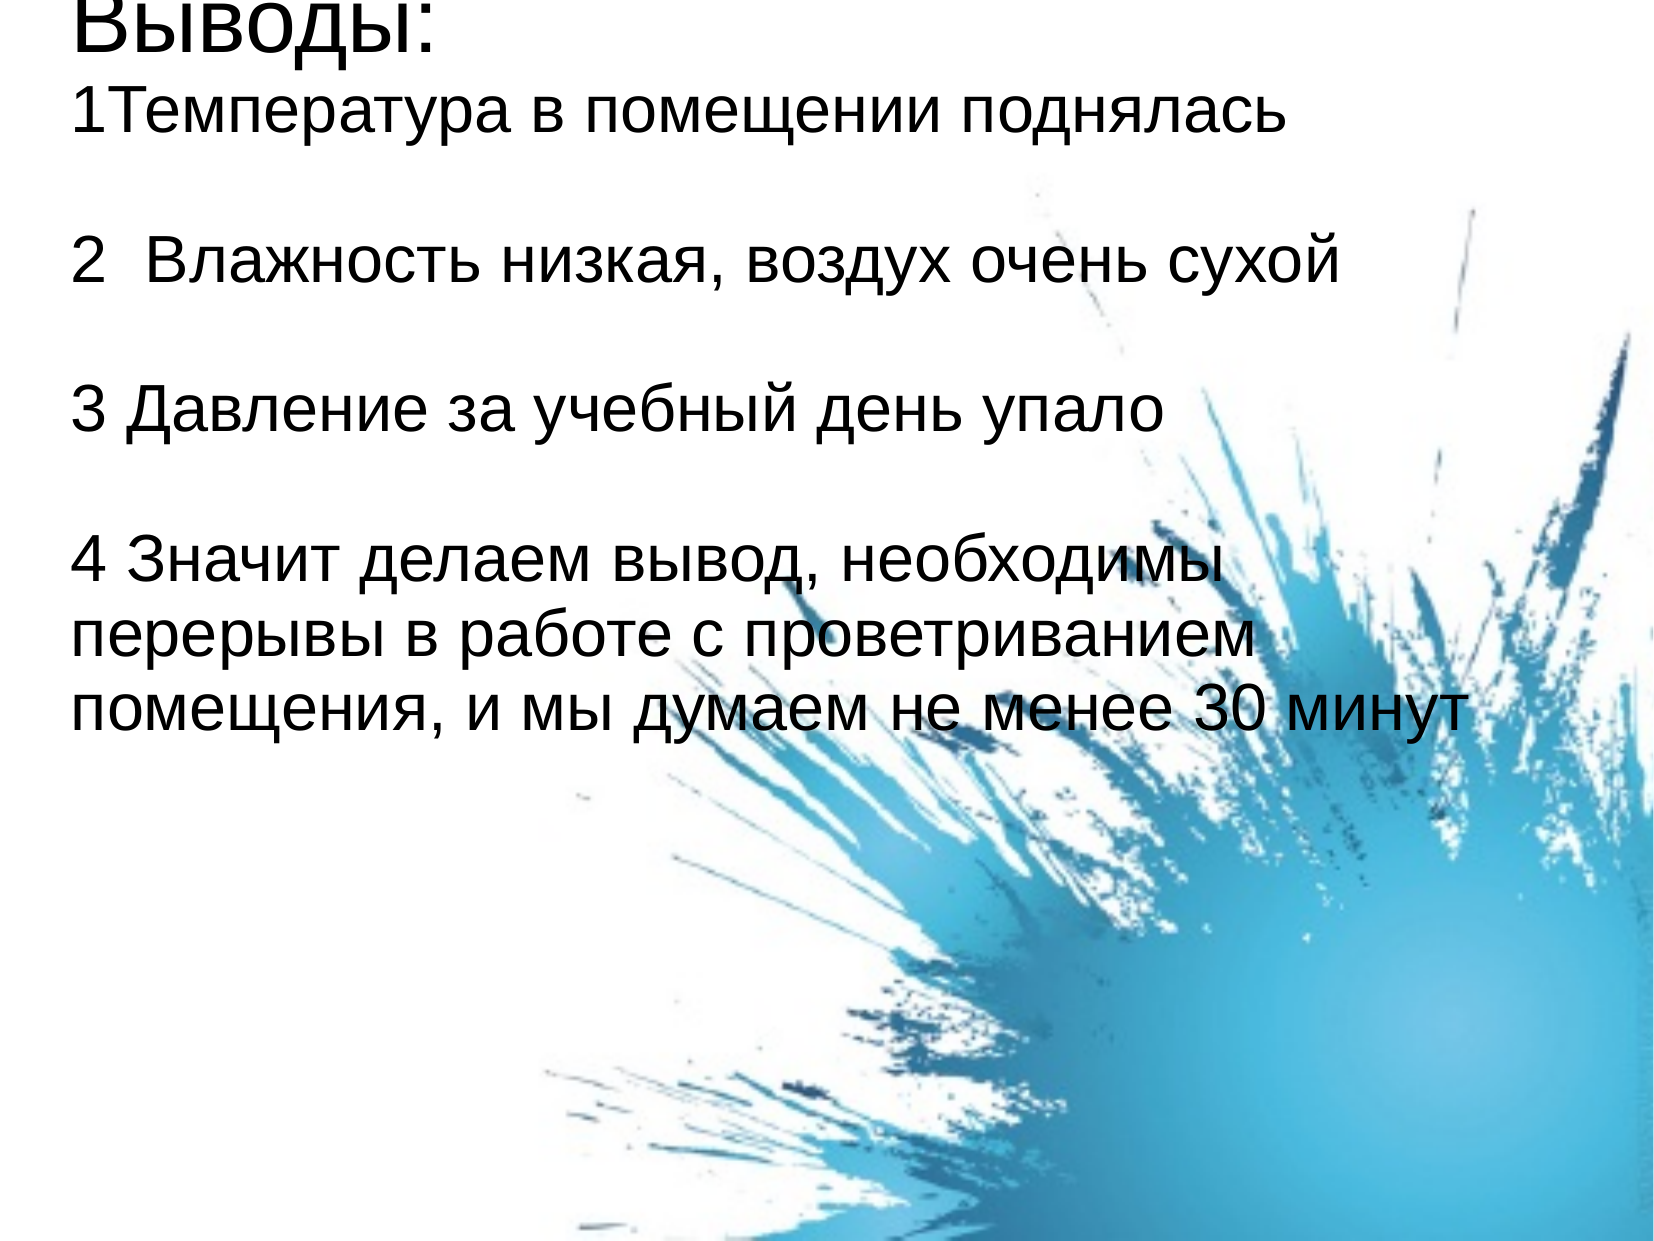

# Выводы: 1Температура в помещении поднялась 2 Влажность низкая, воздух очень сухой 3 Давление за учебный день упало 4 Значит делаем вывод, необходимы перерывы в работе с проветриванием помещения, и мы думаем не менее 30 минут